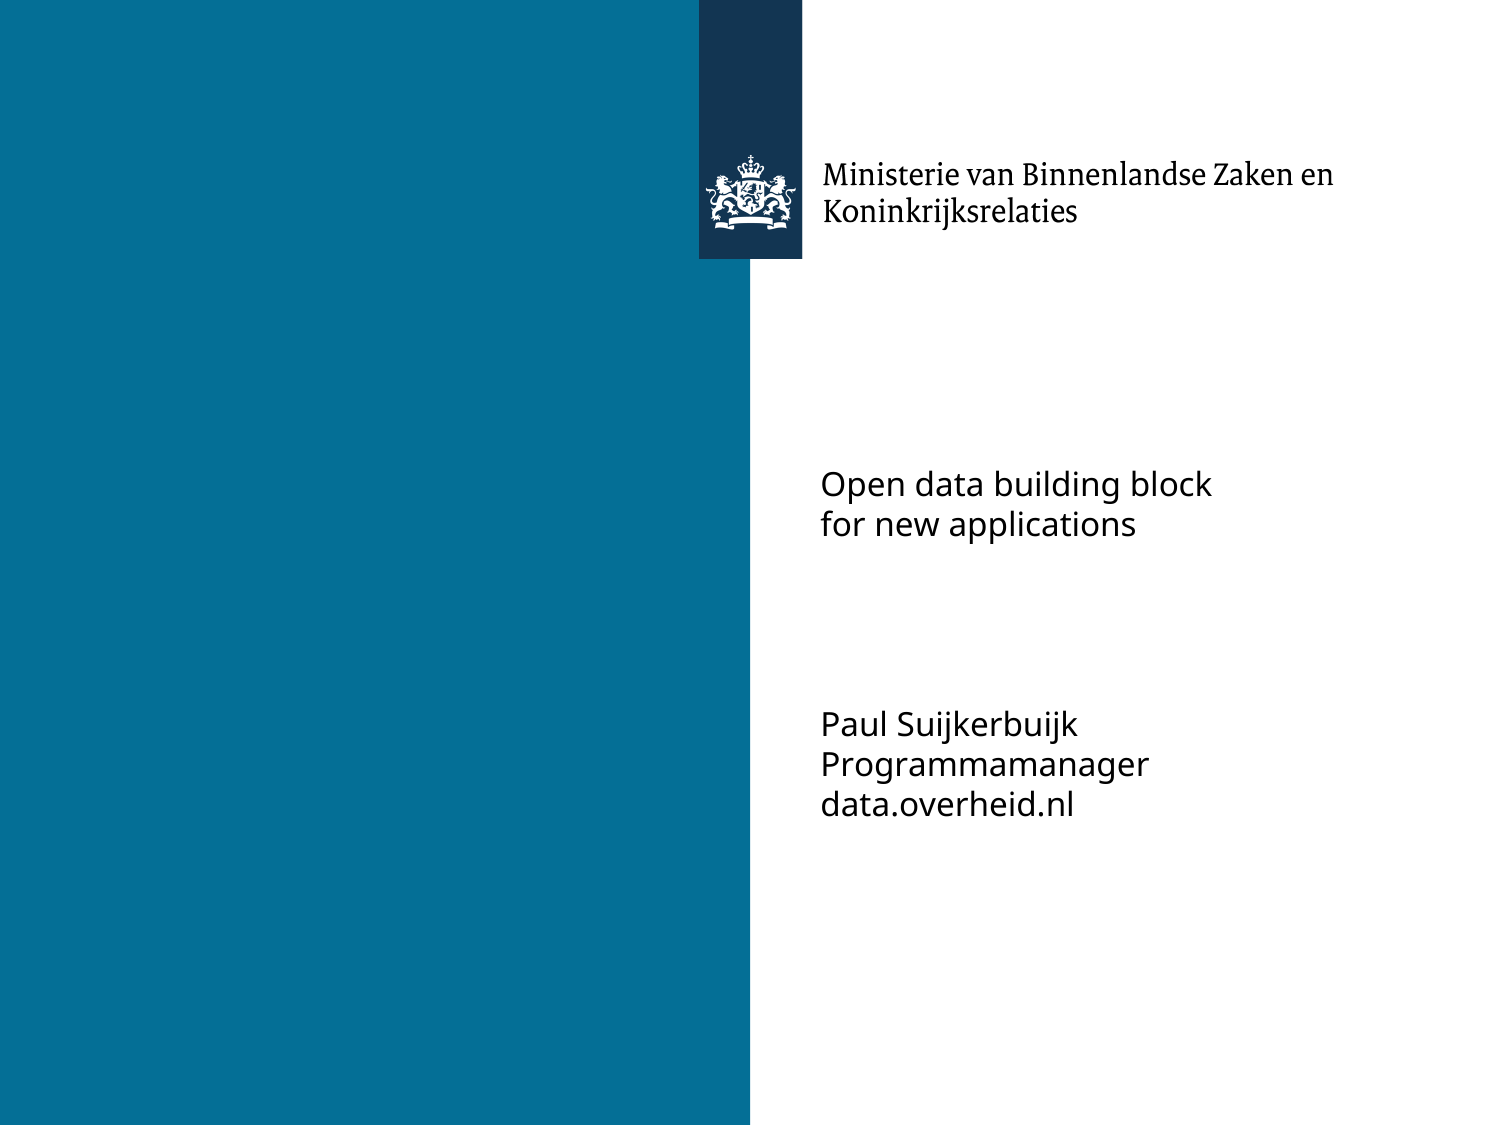

# Open data building block for new applications Paul Suijkerbuijk Programmamanager data.overheid.nl
9 november 2011